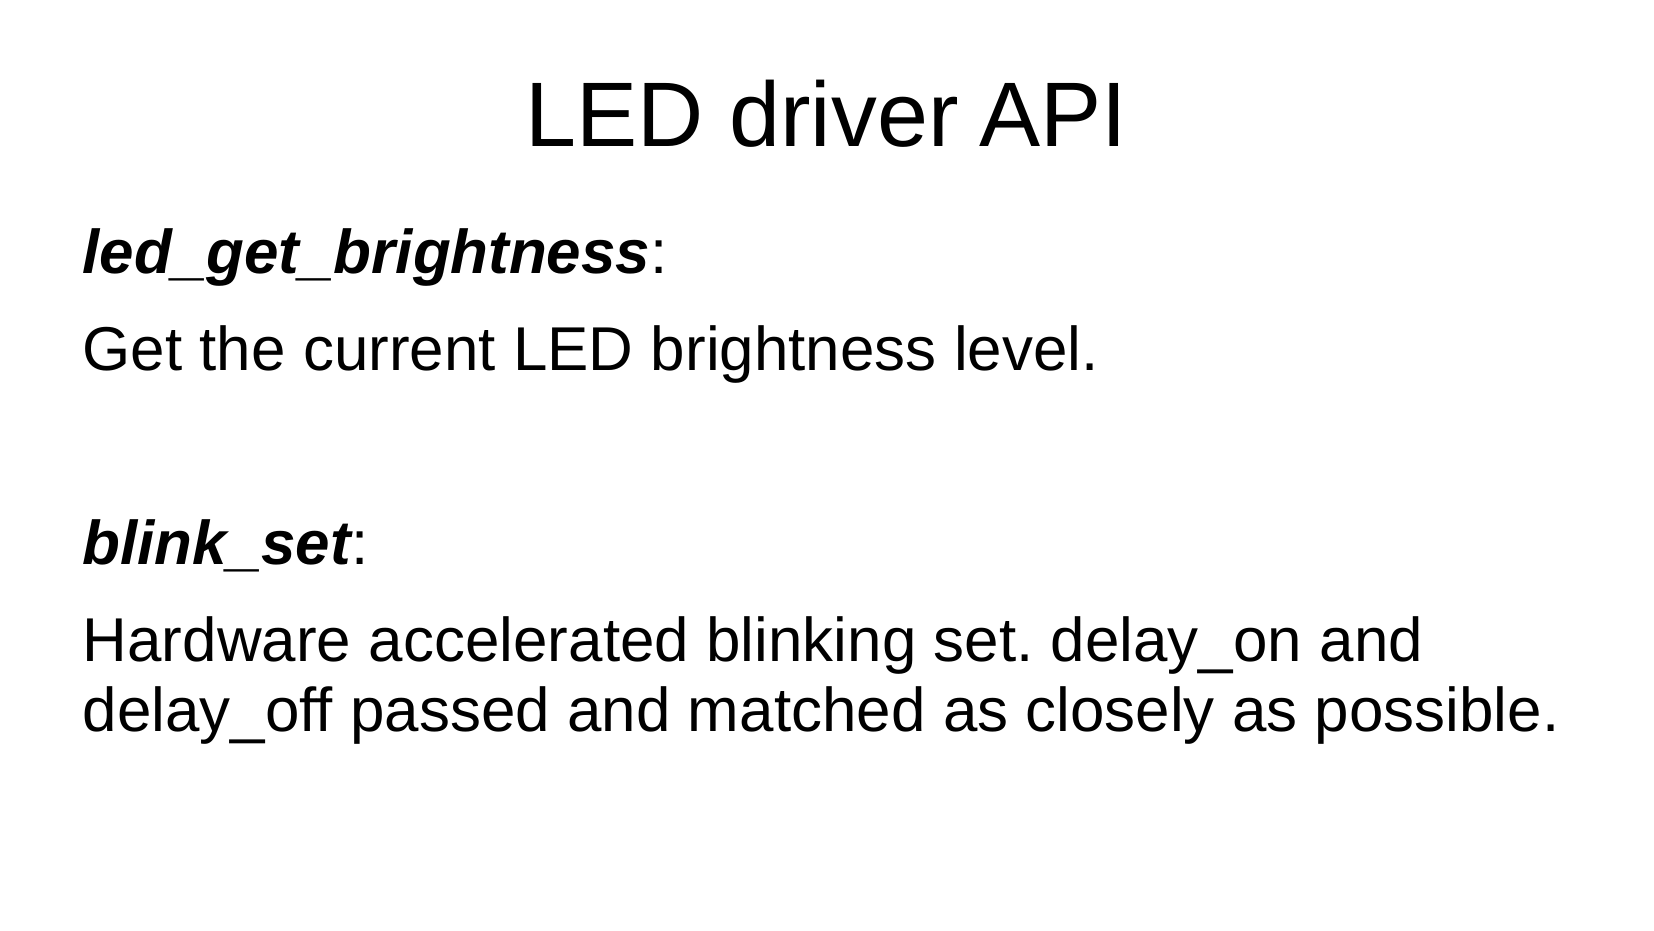

# LED driver API
led_get_brightness:
Get the current LED brightness level.
blink_set:
Hardware accelerated blinking set. delay_on and delay_off passed and matched as closely as possible.